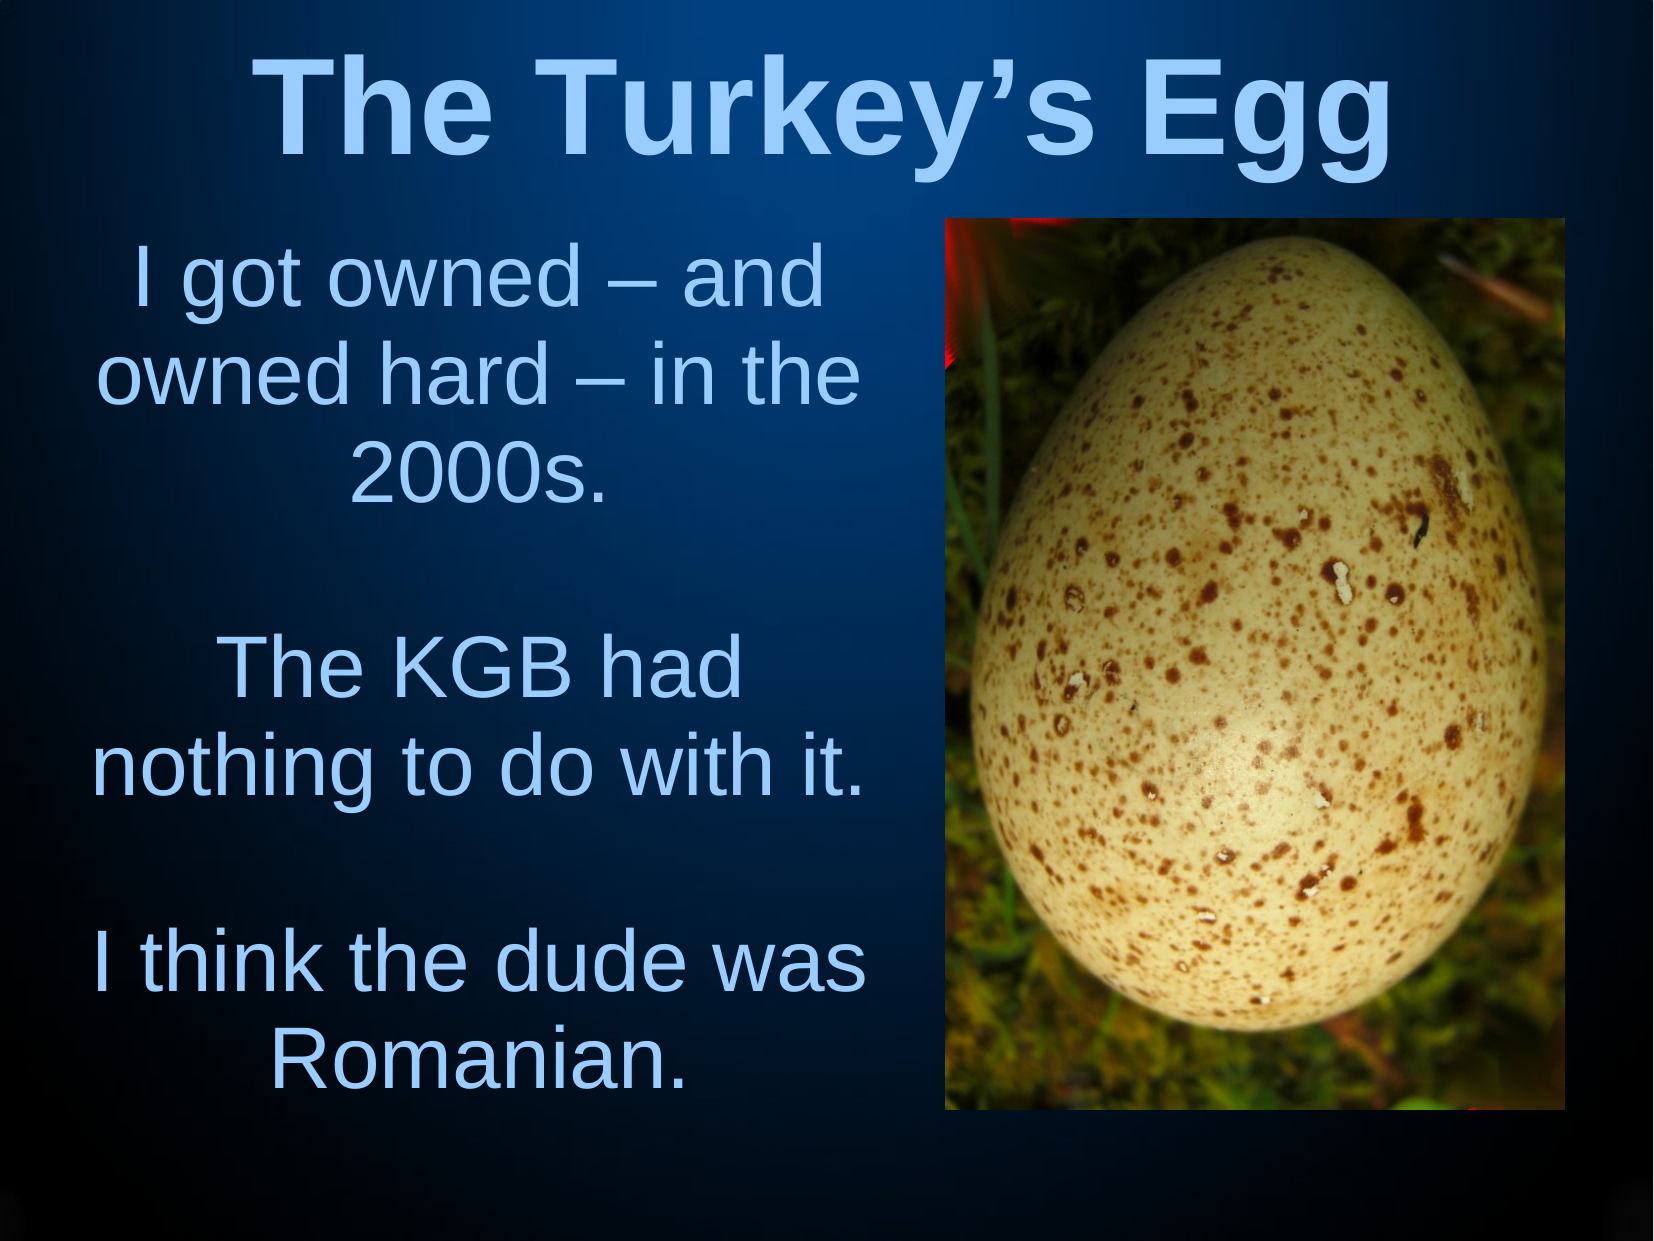

# The Turkey’s Egg
I got owned – and owned hard – in the 2000s.
The KGB had nothing to do with it.
I think the dude was Romanian.